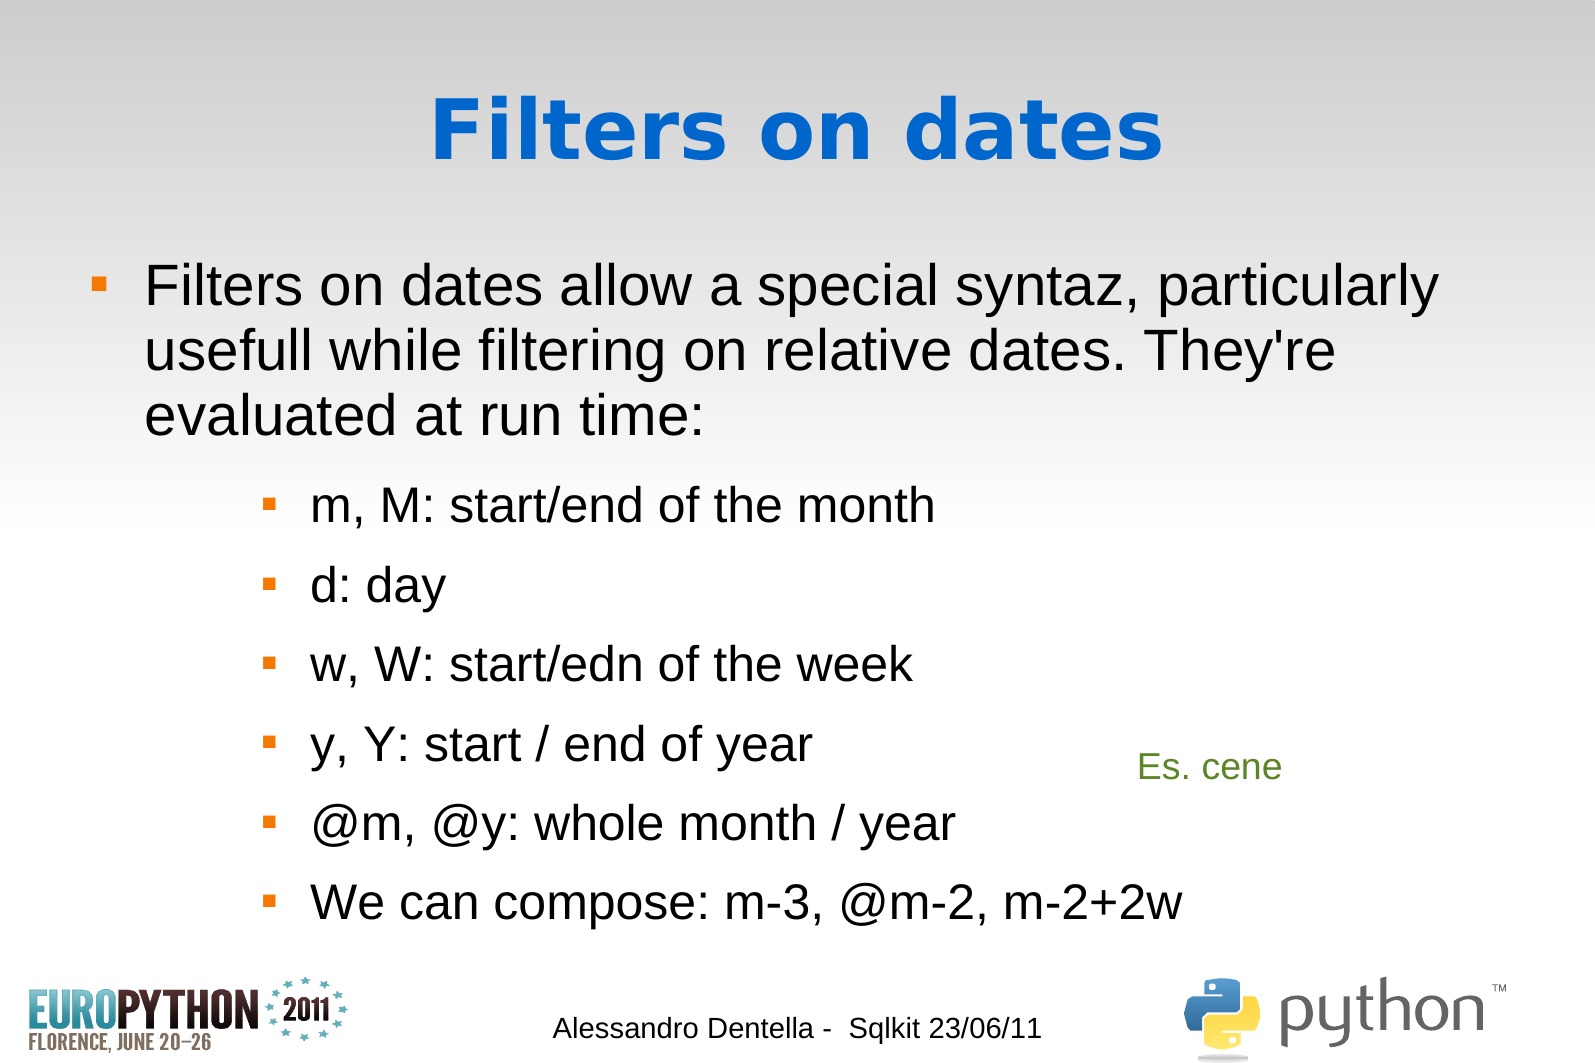

# Filters on dates
Filters on dates allow a special syntaz, particularly usefull while filtering on relative dates. They're evaluated at run time:
m, M: start/end of the month
d: day
w, W: start/edn of the week
y, Y: start / end of year
@m, @y: whole month / year
We can compose: m-3, @m-2, m-2+2w
Es. cene